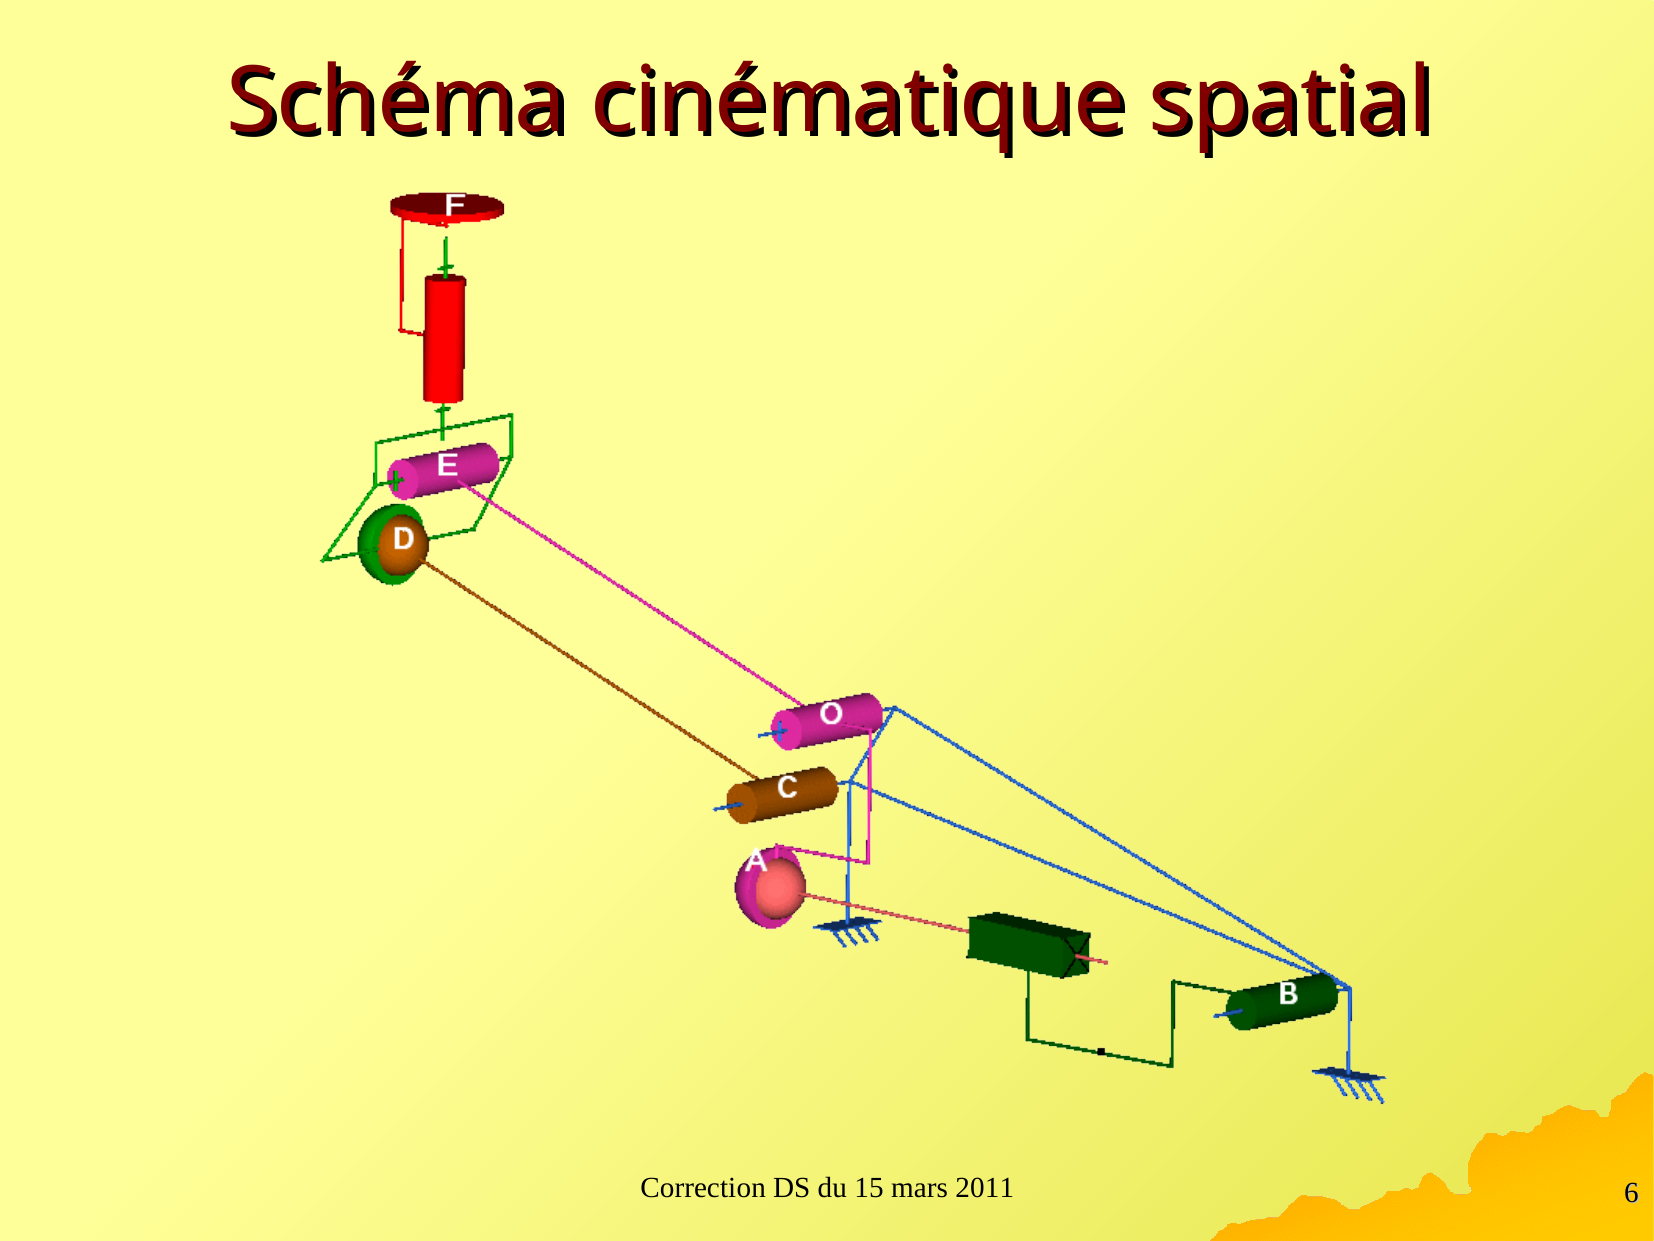

# Schéma cinématique spatial
Correction DS du 15 mars 2011